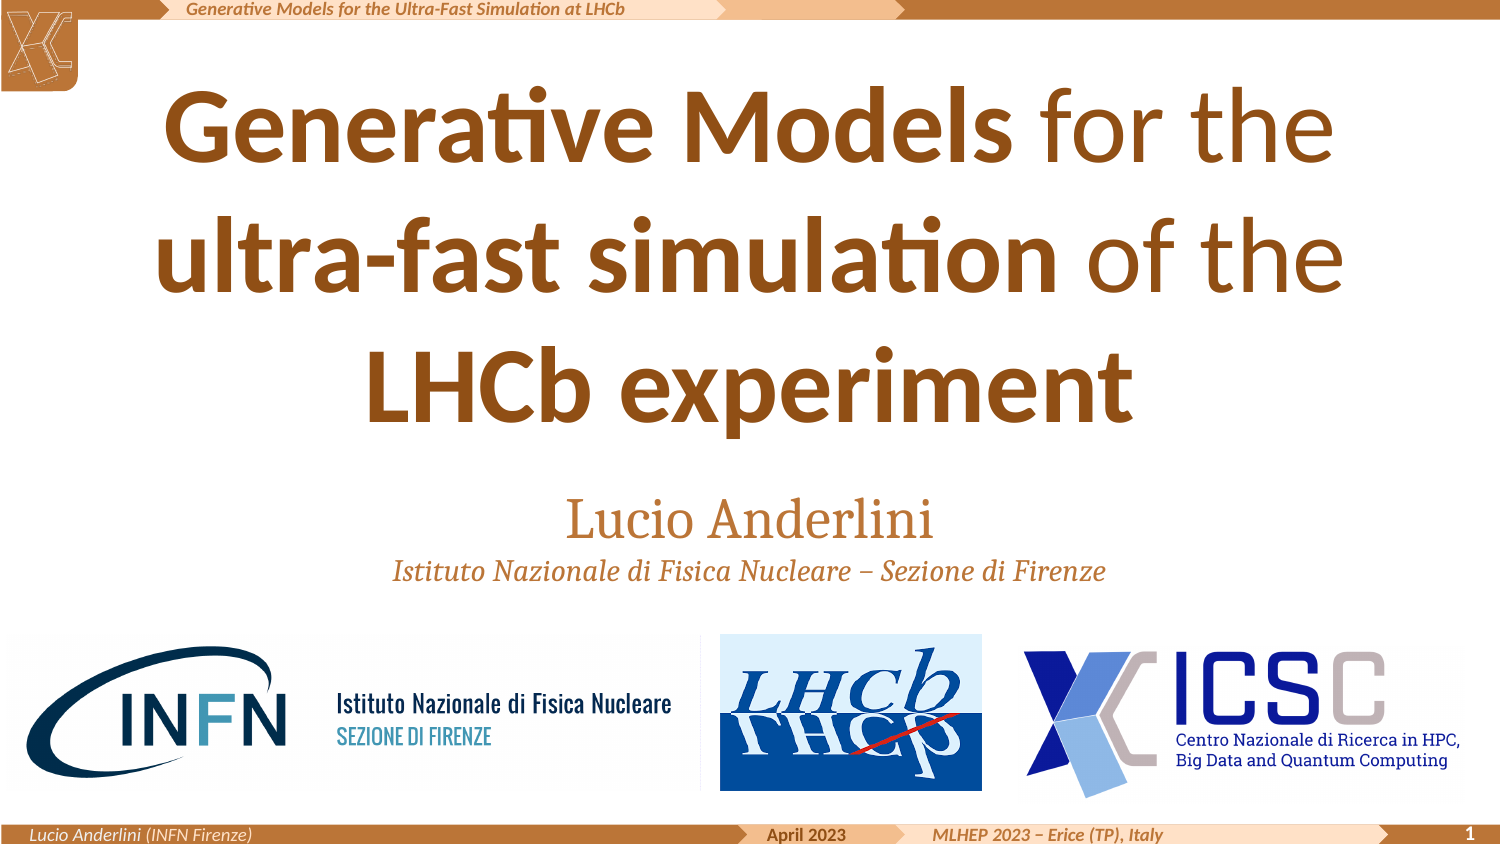

# Generative Models for the ultra-fast simulation of the LHCb experiment
Lucio Anderlini
Istituto Nazionale di Fisica Nucleare − Sezione di Firenze